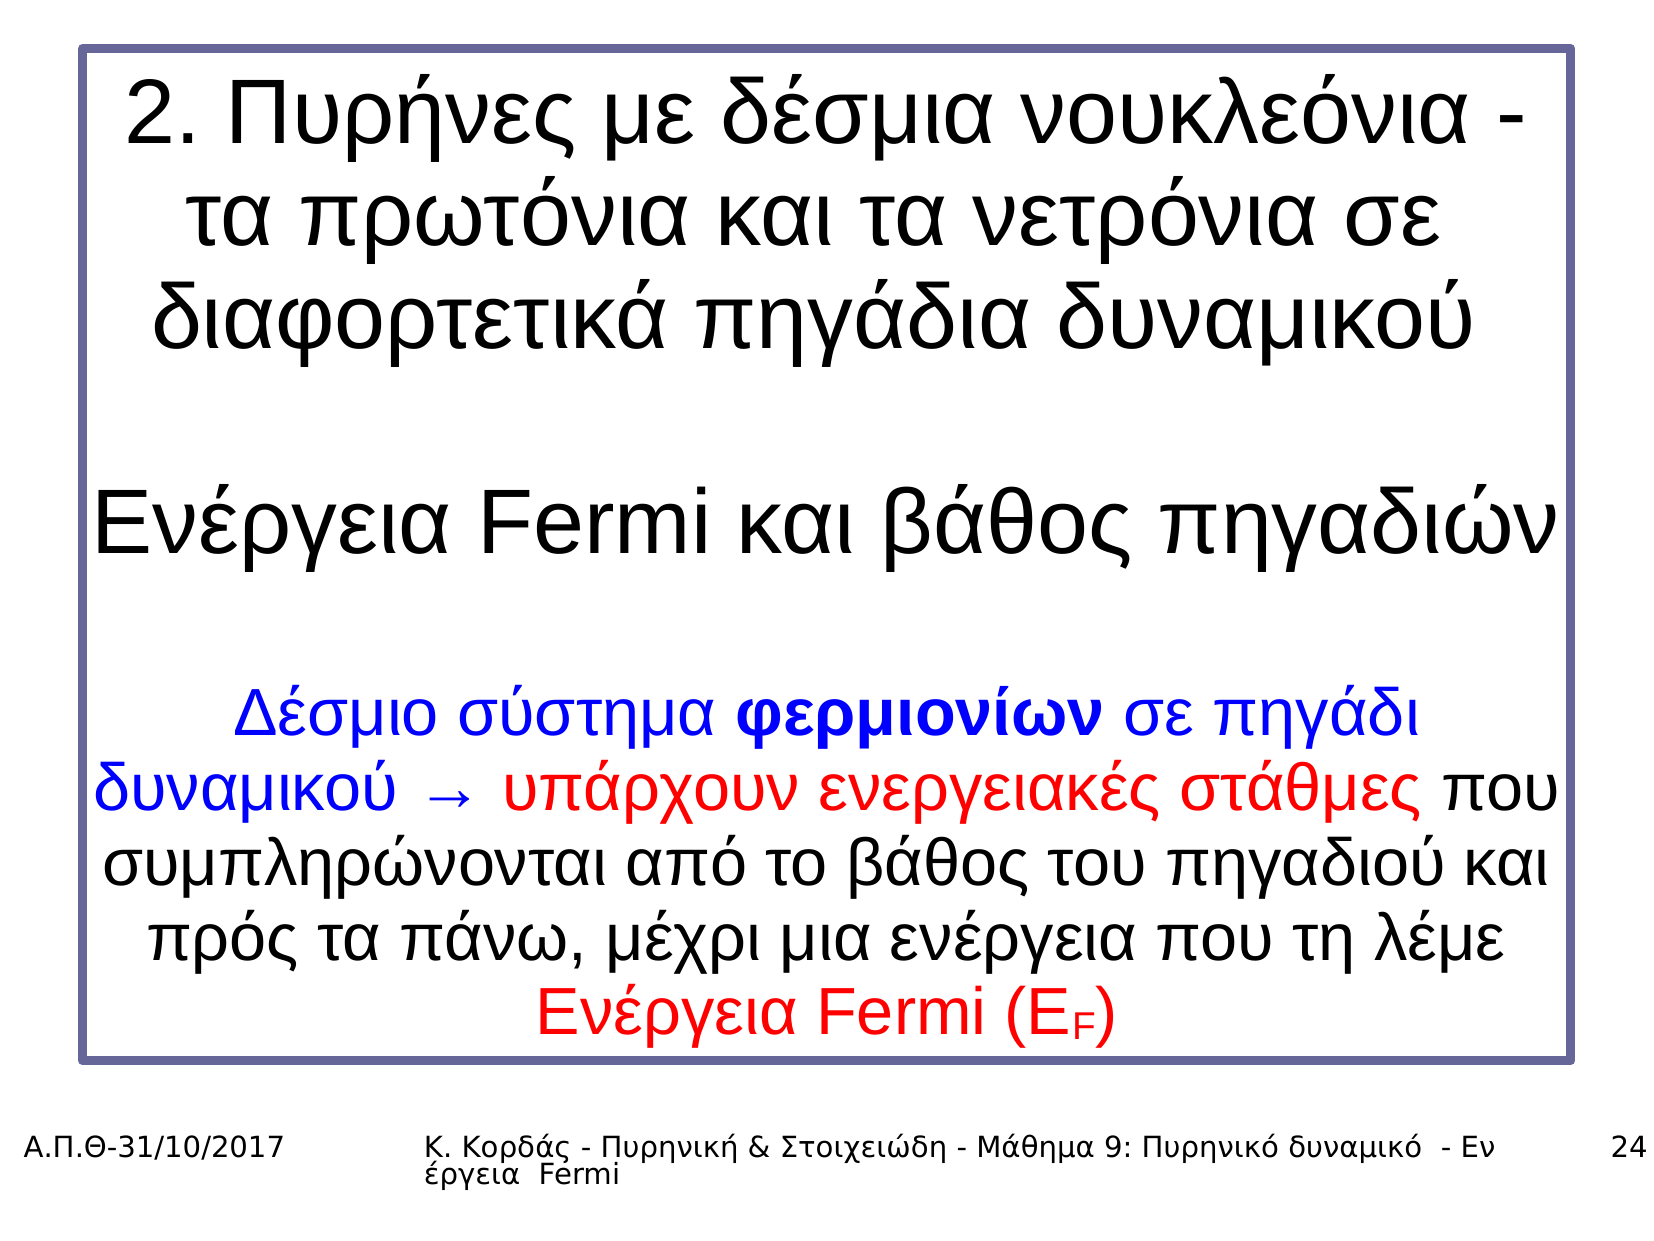

# 2. Πυρήνες με δέσμια νουκλεόνια - τα πρωτόνια και τα νετρόνια σε διαφορτετικά πηγάδια δυναμικού Ενέργεια Fermi και βάθος πηγαδιών Δέσμιο σύστημα φερμιονίων σε πηγάδι δυναμικού → υπάρχουν ενεργειακές στάθμες που συμπληρώνονται από το βάθος του πηγαδιού και πρός τα πάνω, μέχρι μια ενέργεια που τη λέμε Ενέργεια Fermi (ΕF)
Α.Π.Θ-31/10/2017
Κ. Κορδάς - Πυρηνική & Στοιχειώδη - Μάθημα 9: Πυρηνικό δυναμικό - Ενέργεια Fermi
24